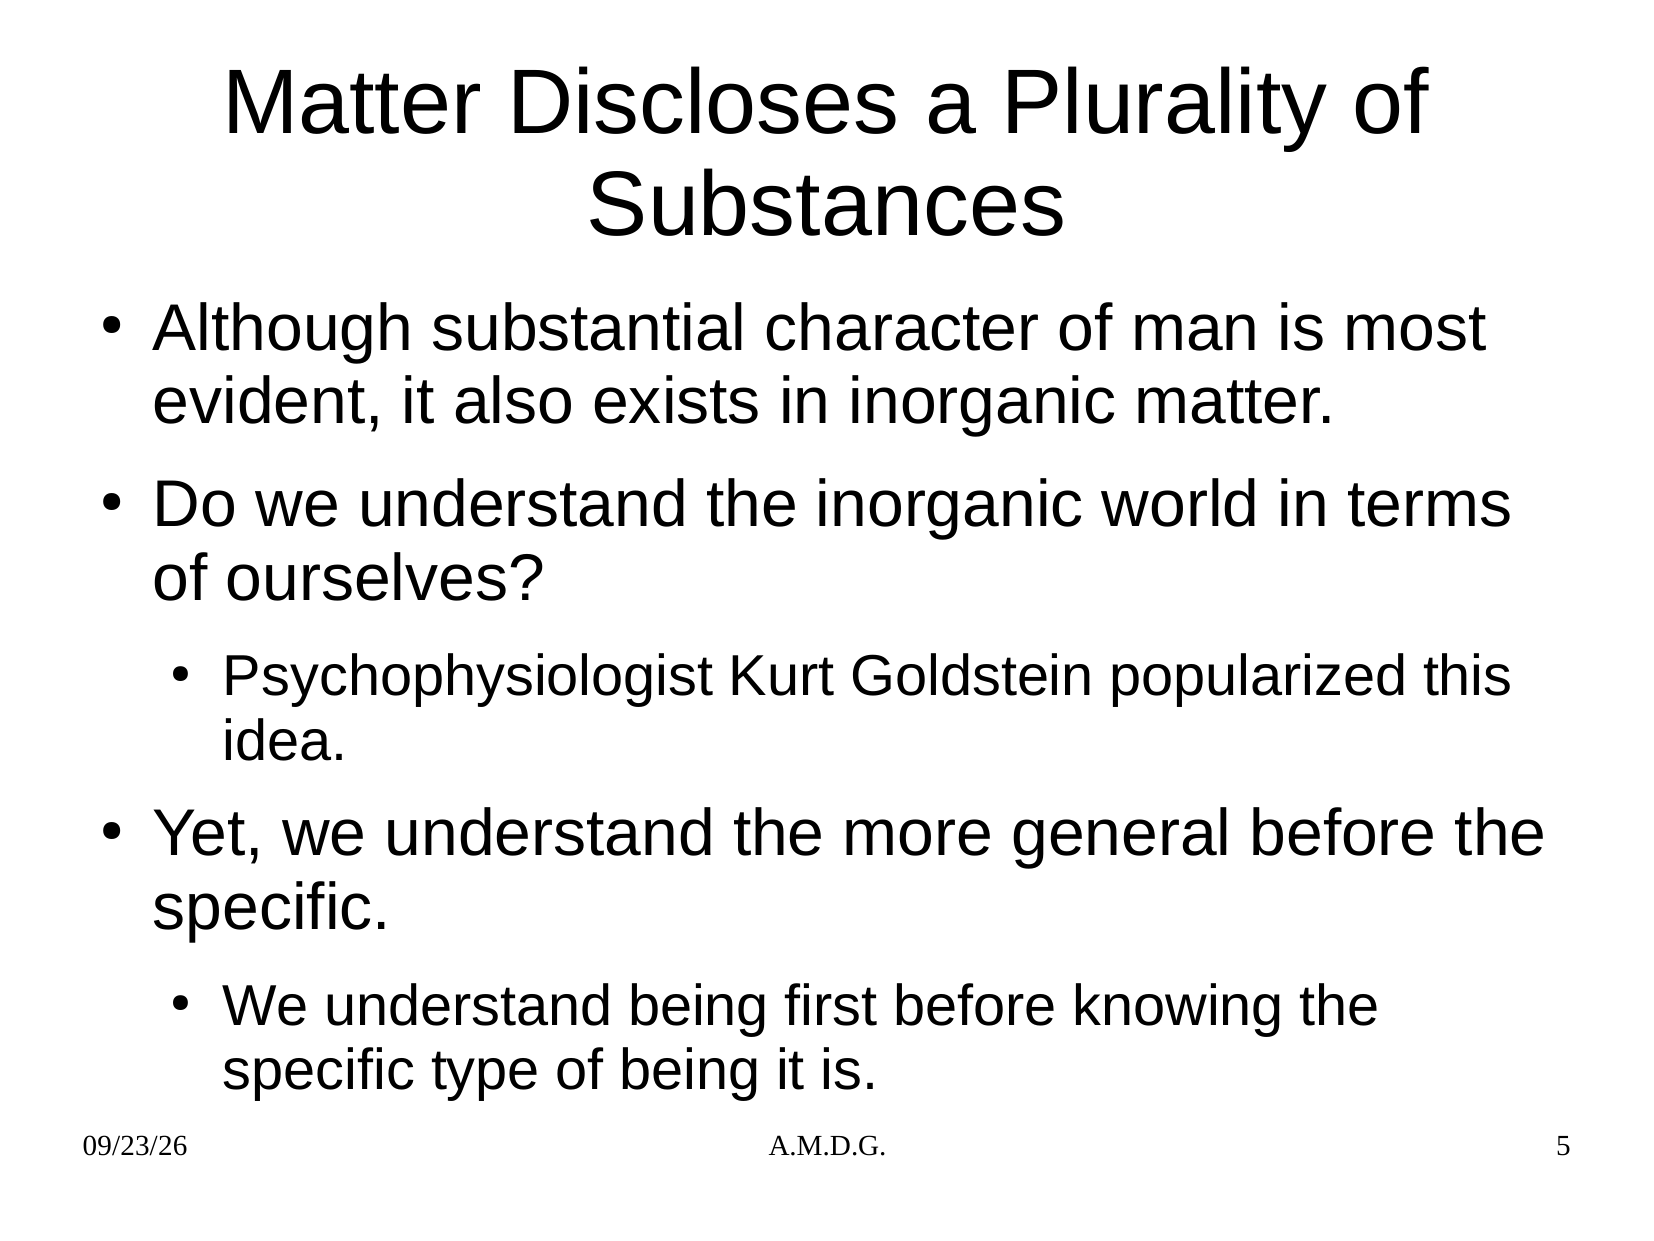

# Matter Discloses a Plurality of Substances
Although substantial character of man is most evident, it also exists in inorganic matter.
Do we understand the inorganic world in terms of ourselves?
Psychophysiologist Kurt Goldstein popularized this idea.
Yet, we understand the more general before the specific.
We understand being first before knowing the specific type of being it is.
`
A.M.D.G.
5